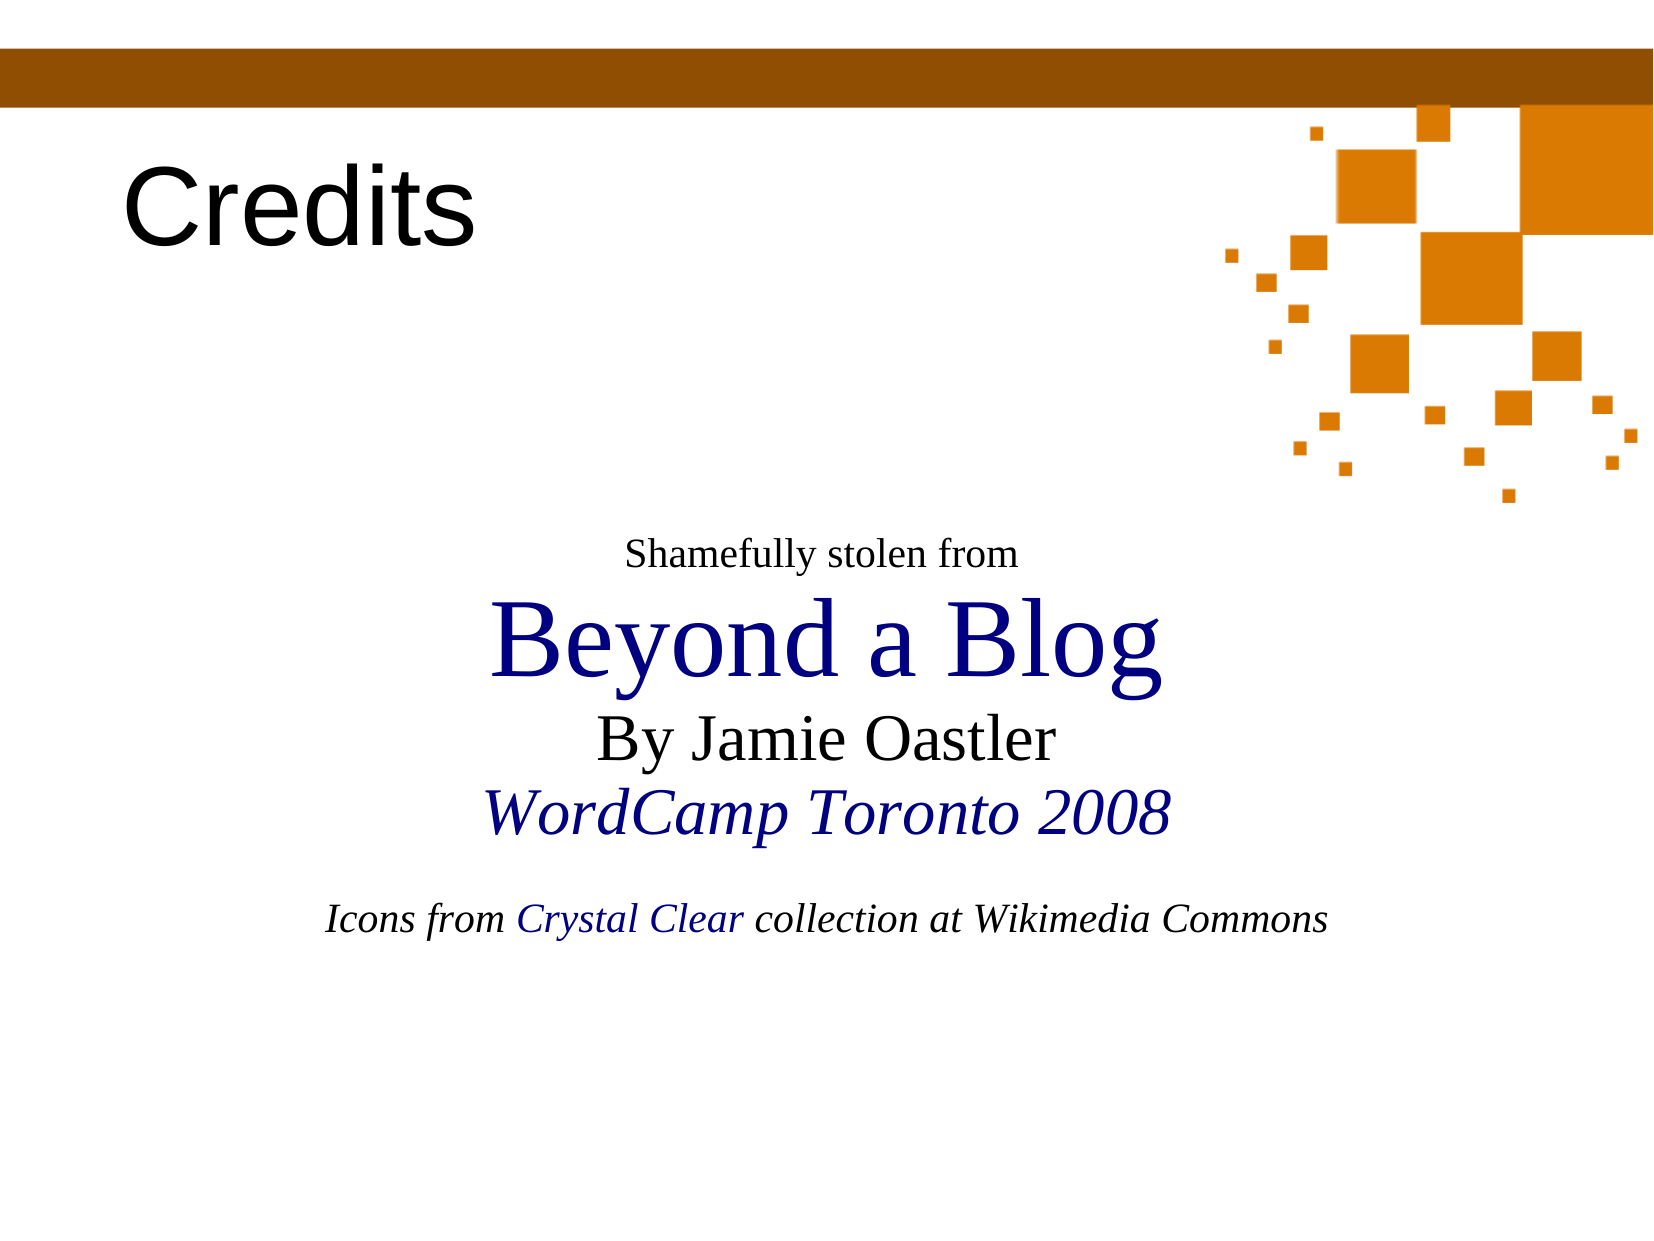

# Credits
Shamefully stolen from
Beyond a Blog
By Jamie Oastler
WordCamp Toronto 2008
Icons from Crystal Clear collection at Wikimedia Commons